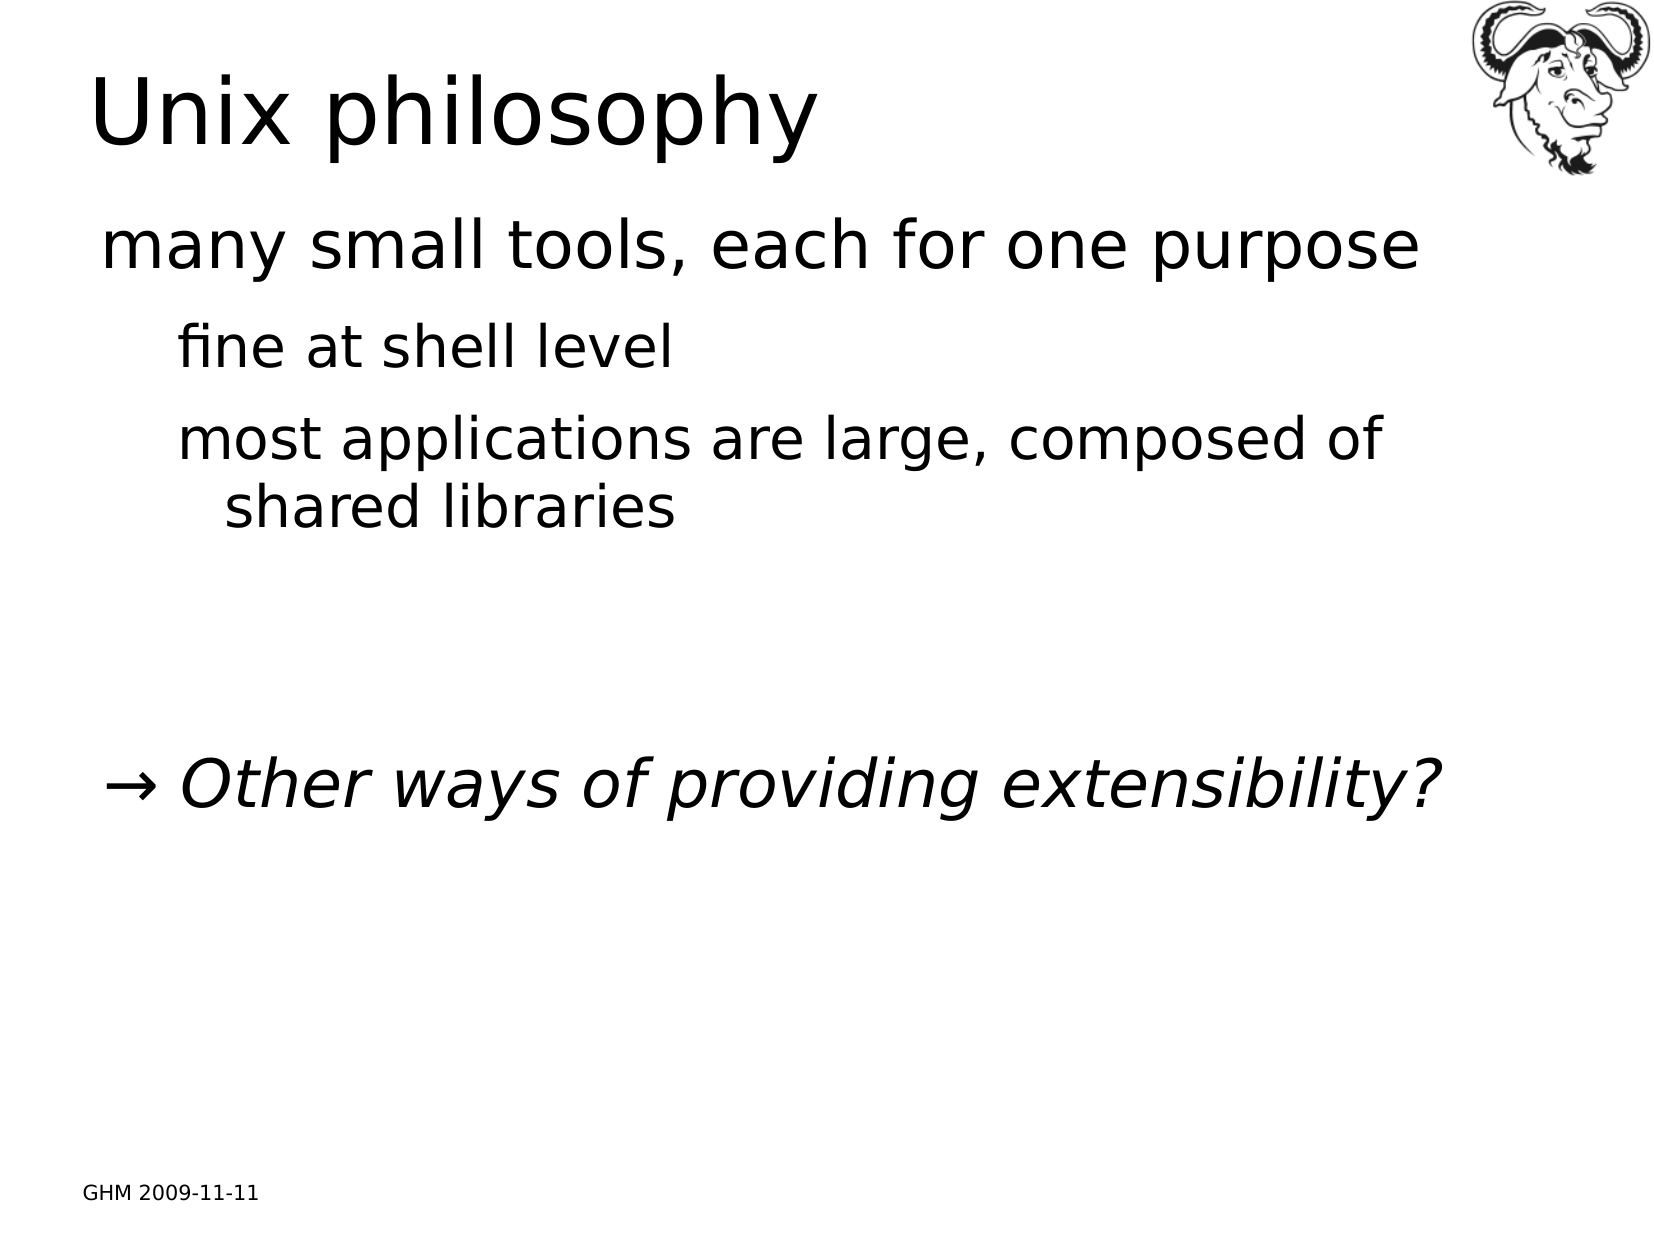

# Unix philosophy
many small tools, each for one purpose
fine at shell level
most applications are large, composed of shared libraries
→ Other ways of providing extensibility?